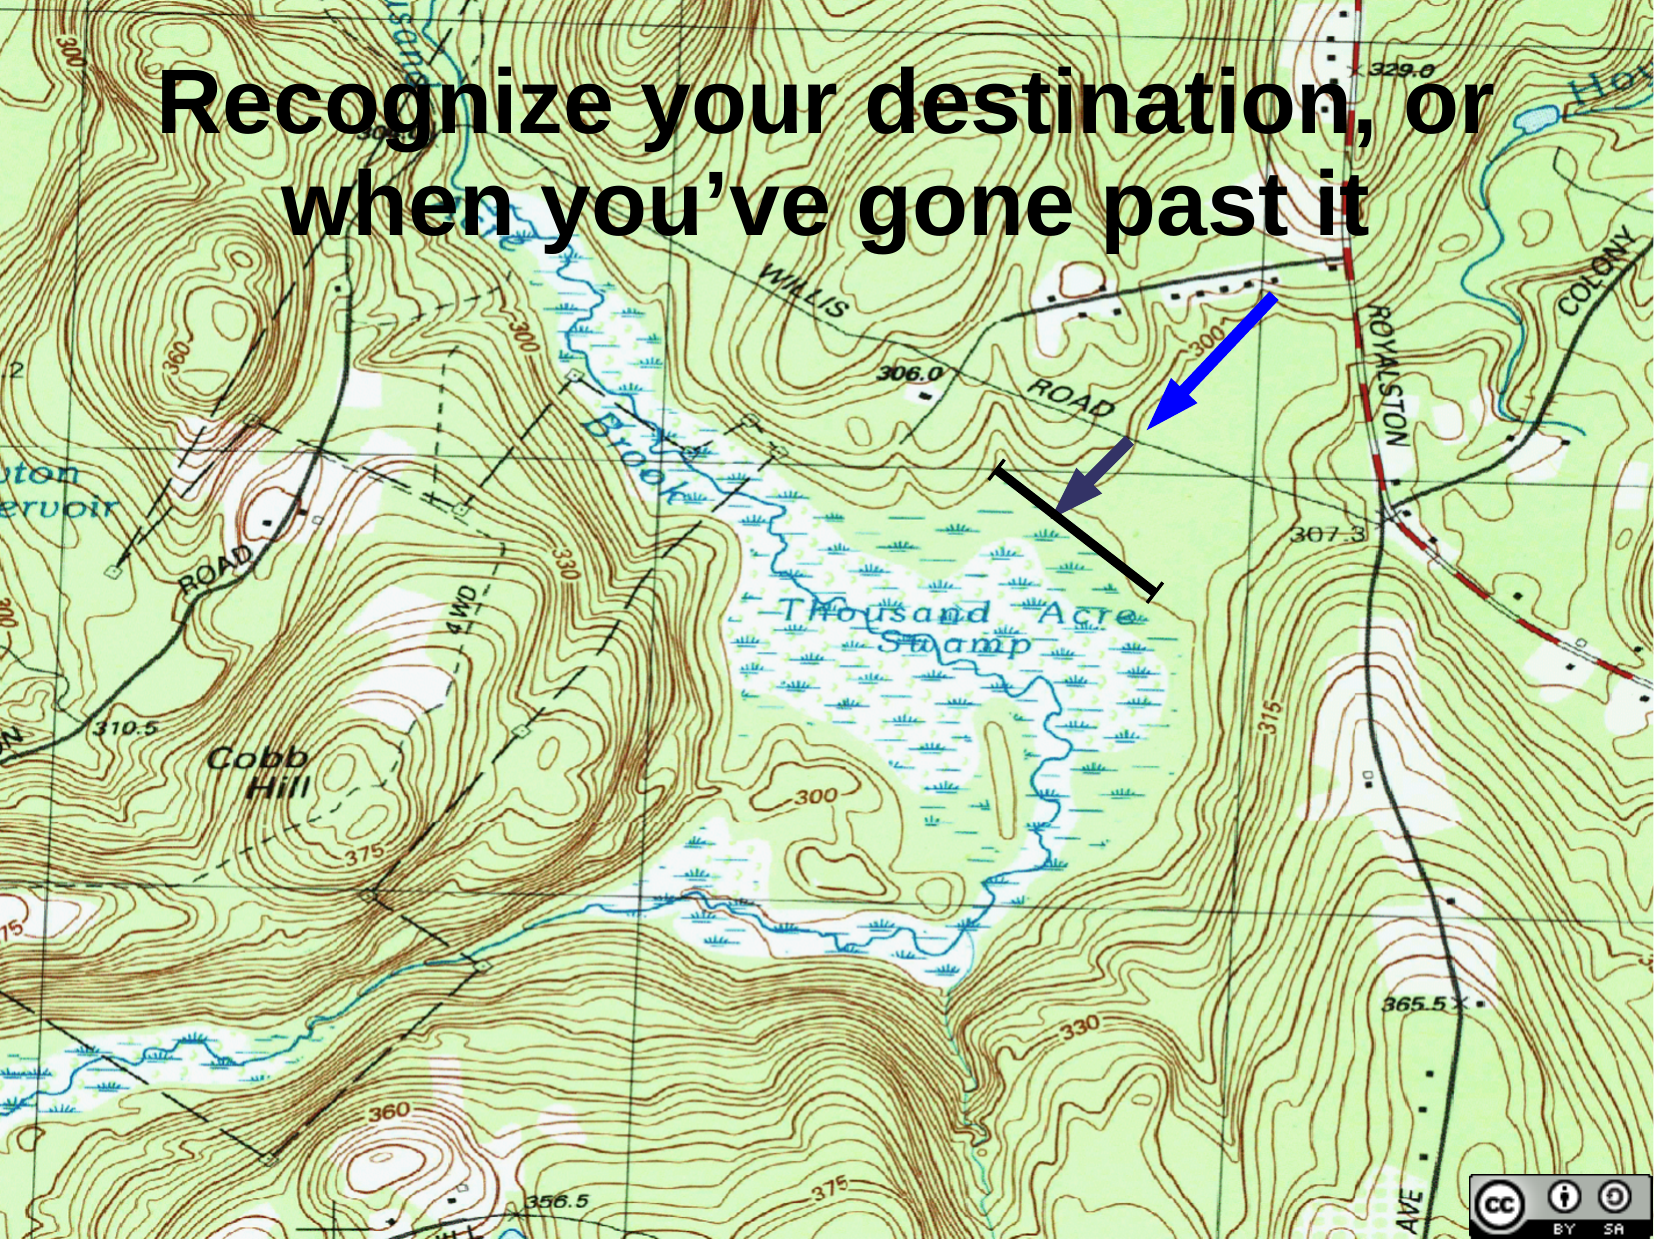

# Recognize your destination, or when you’ve gone past it